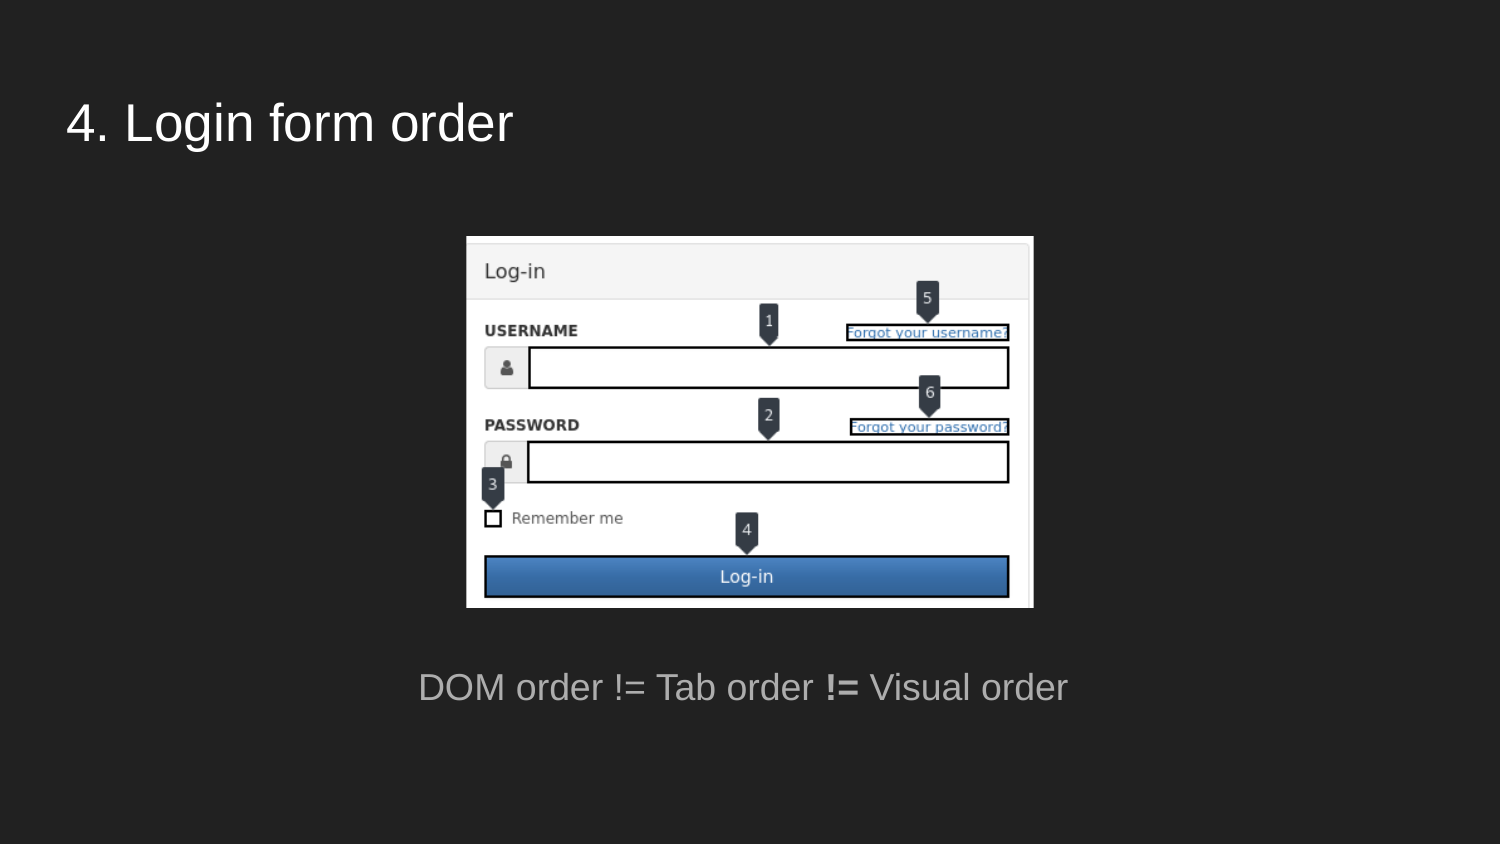

# 4. Login form order
DOM order != Tab order != Visual order